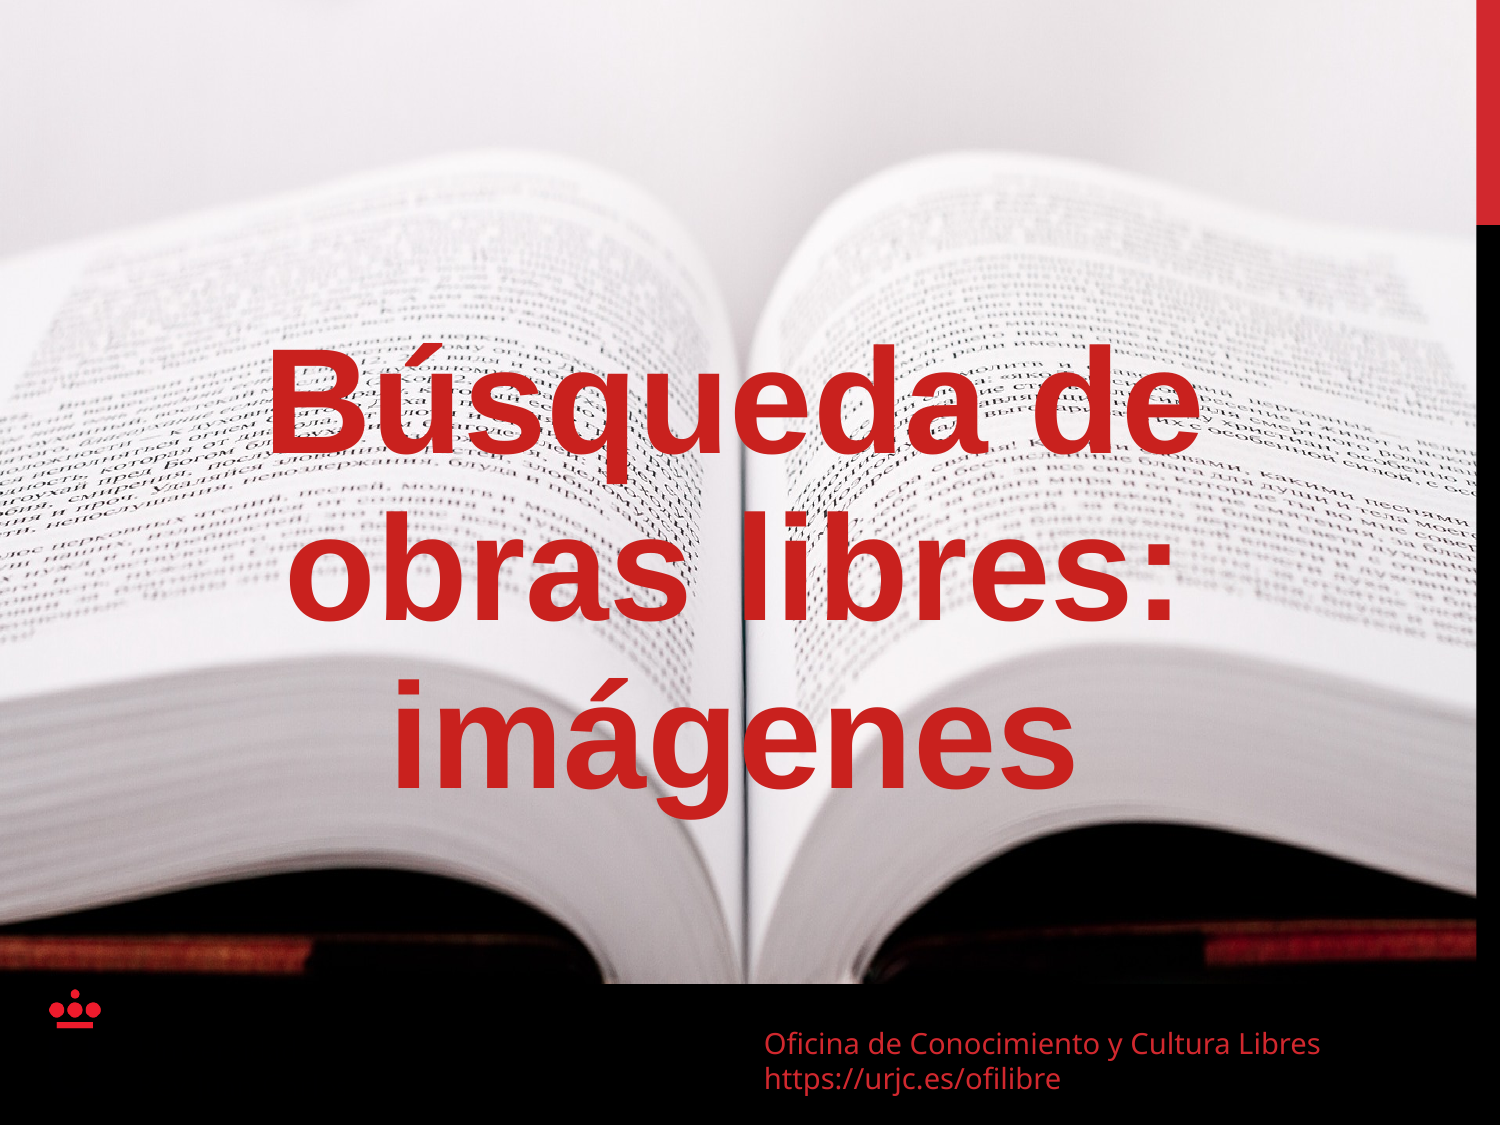

#
Búsqueda de obras libres:
imágenes
Oficina de Conocimiento y Cultura Libres
https://urjc.es/ofilibre